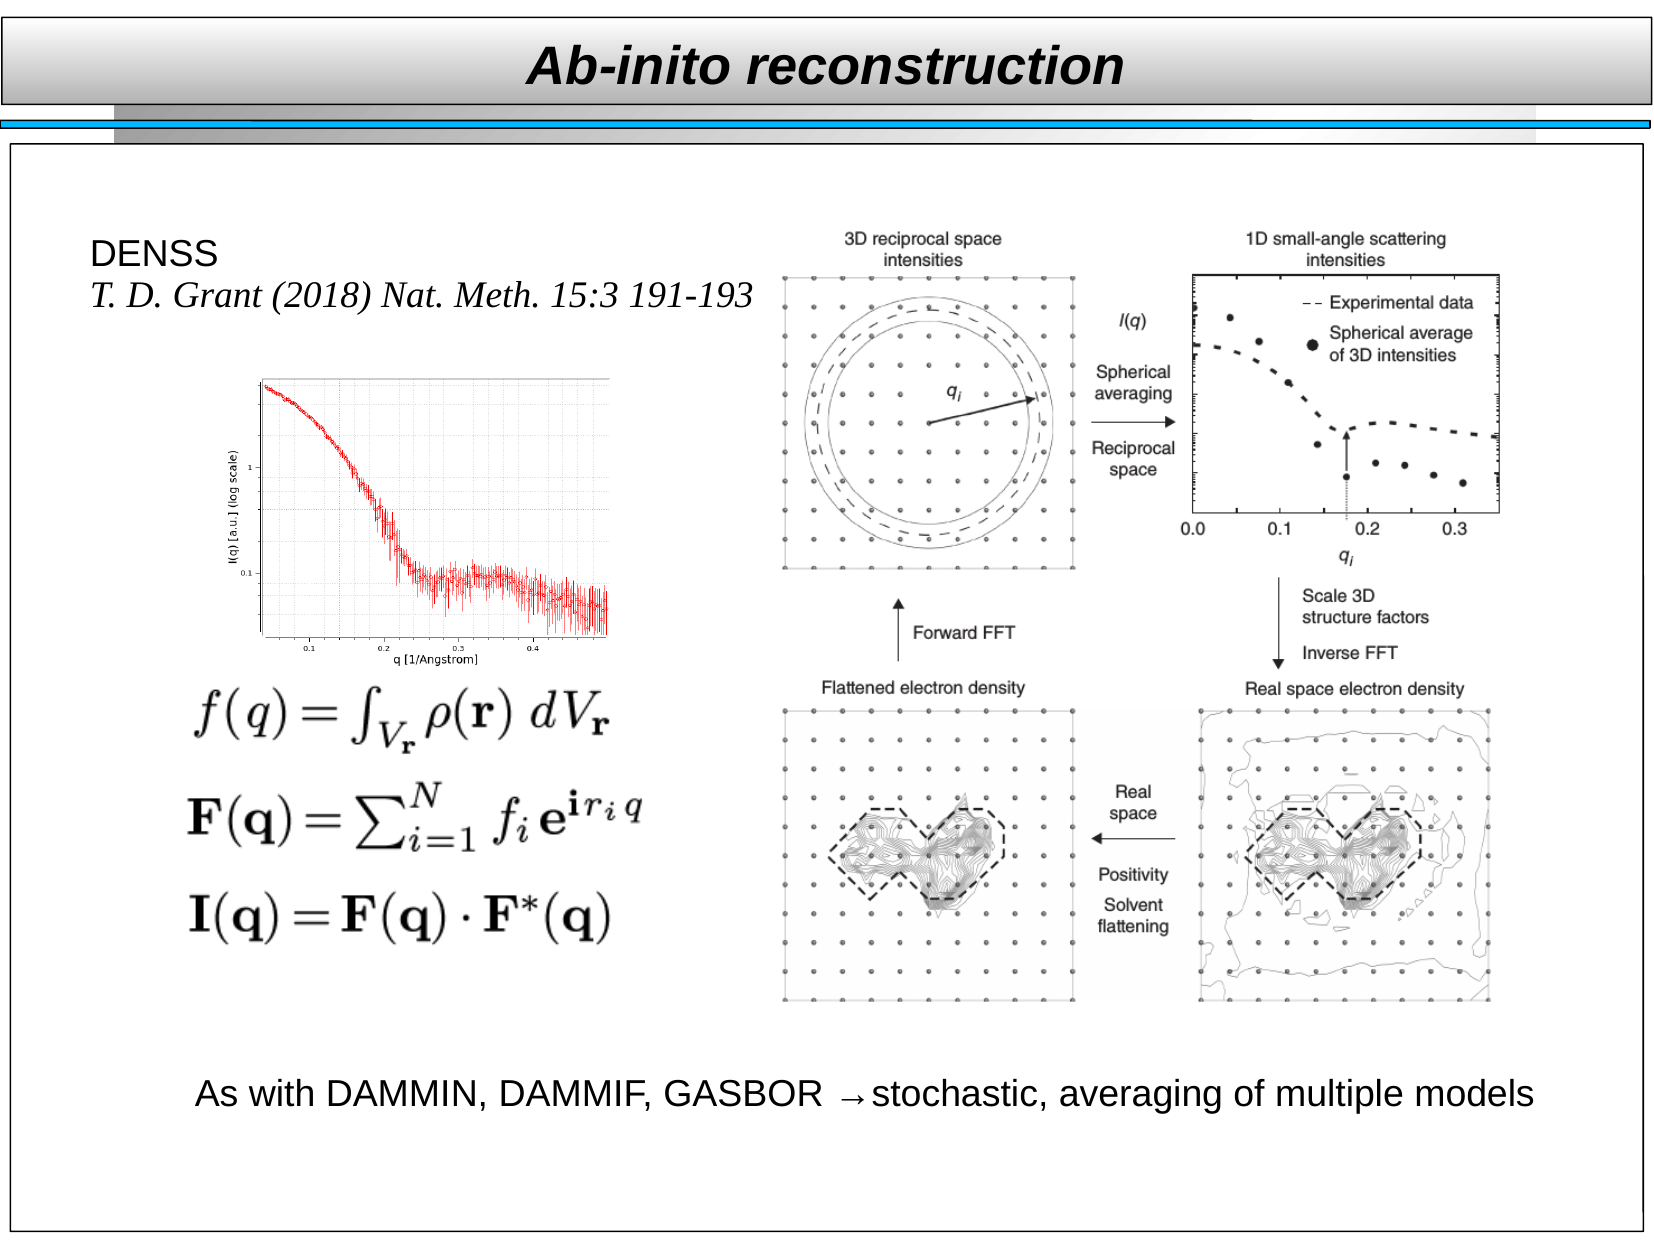

Ab-inito reconstruction
DENSS
T. D. Grant (2018) Nat. Meth. 15:3 191-193
As with DAMMIN, DAMMIF, GASBOR →stochastic, averaging of multiple models